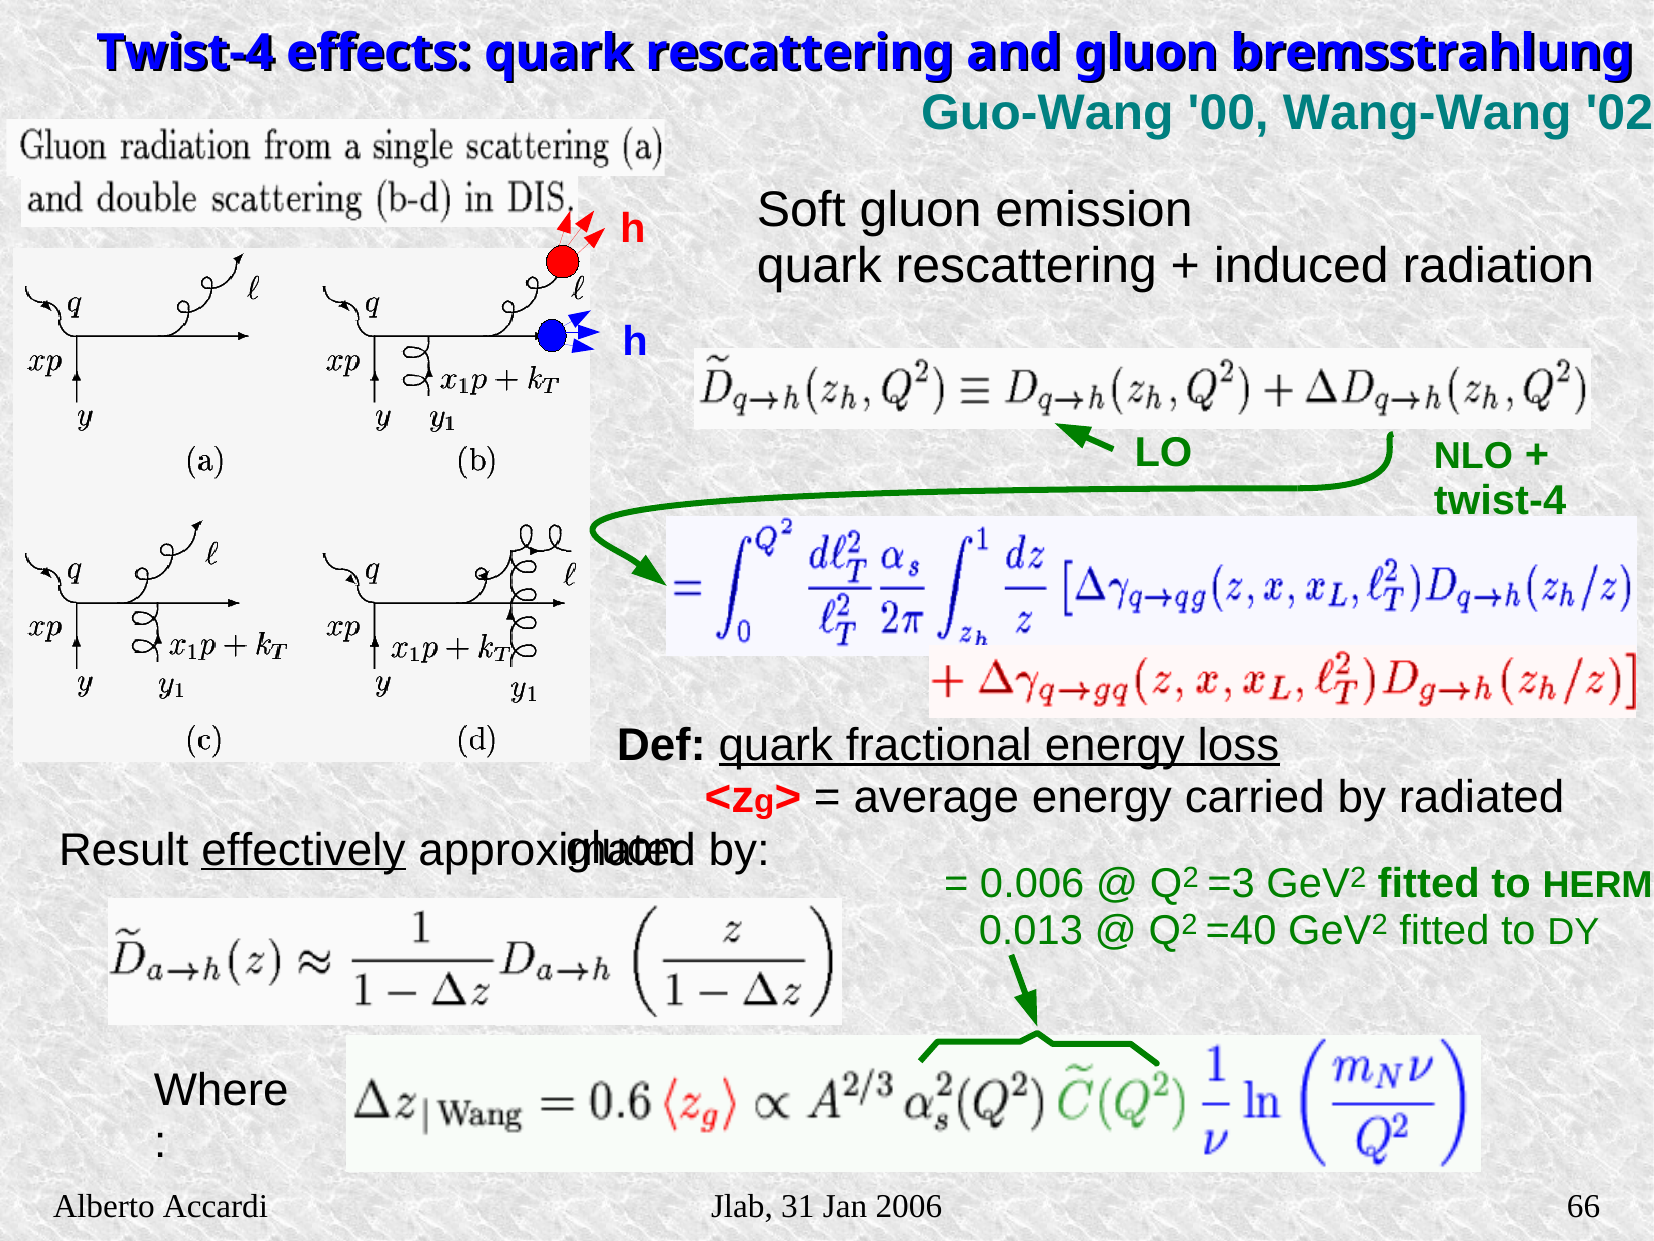

Twist-4 effects: quark rescattering and gluon bremsstrahlung
 											Guo-Wang '00, Wang-Wang '02
h
h
Soft gluon emission
quark rescattering + induced radiation
LO
NLO +
twist-4
 Def: quark fractional energy loss
	 <zg> = average energy carried by radiated gluon
 Result effectively approximated by:
= 0.006 @ Q2 =3 GeV2 fitted to HERMES
 0.013 @ Q2 =40 GeV2 fitted to DY
Where:
66